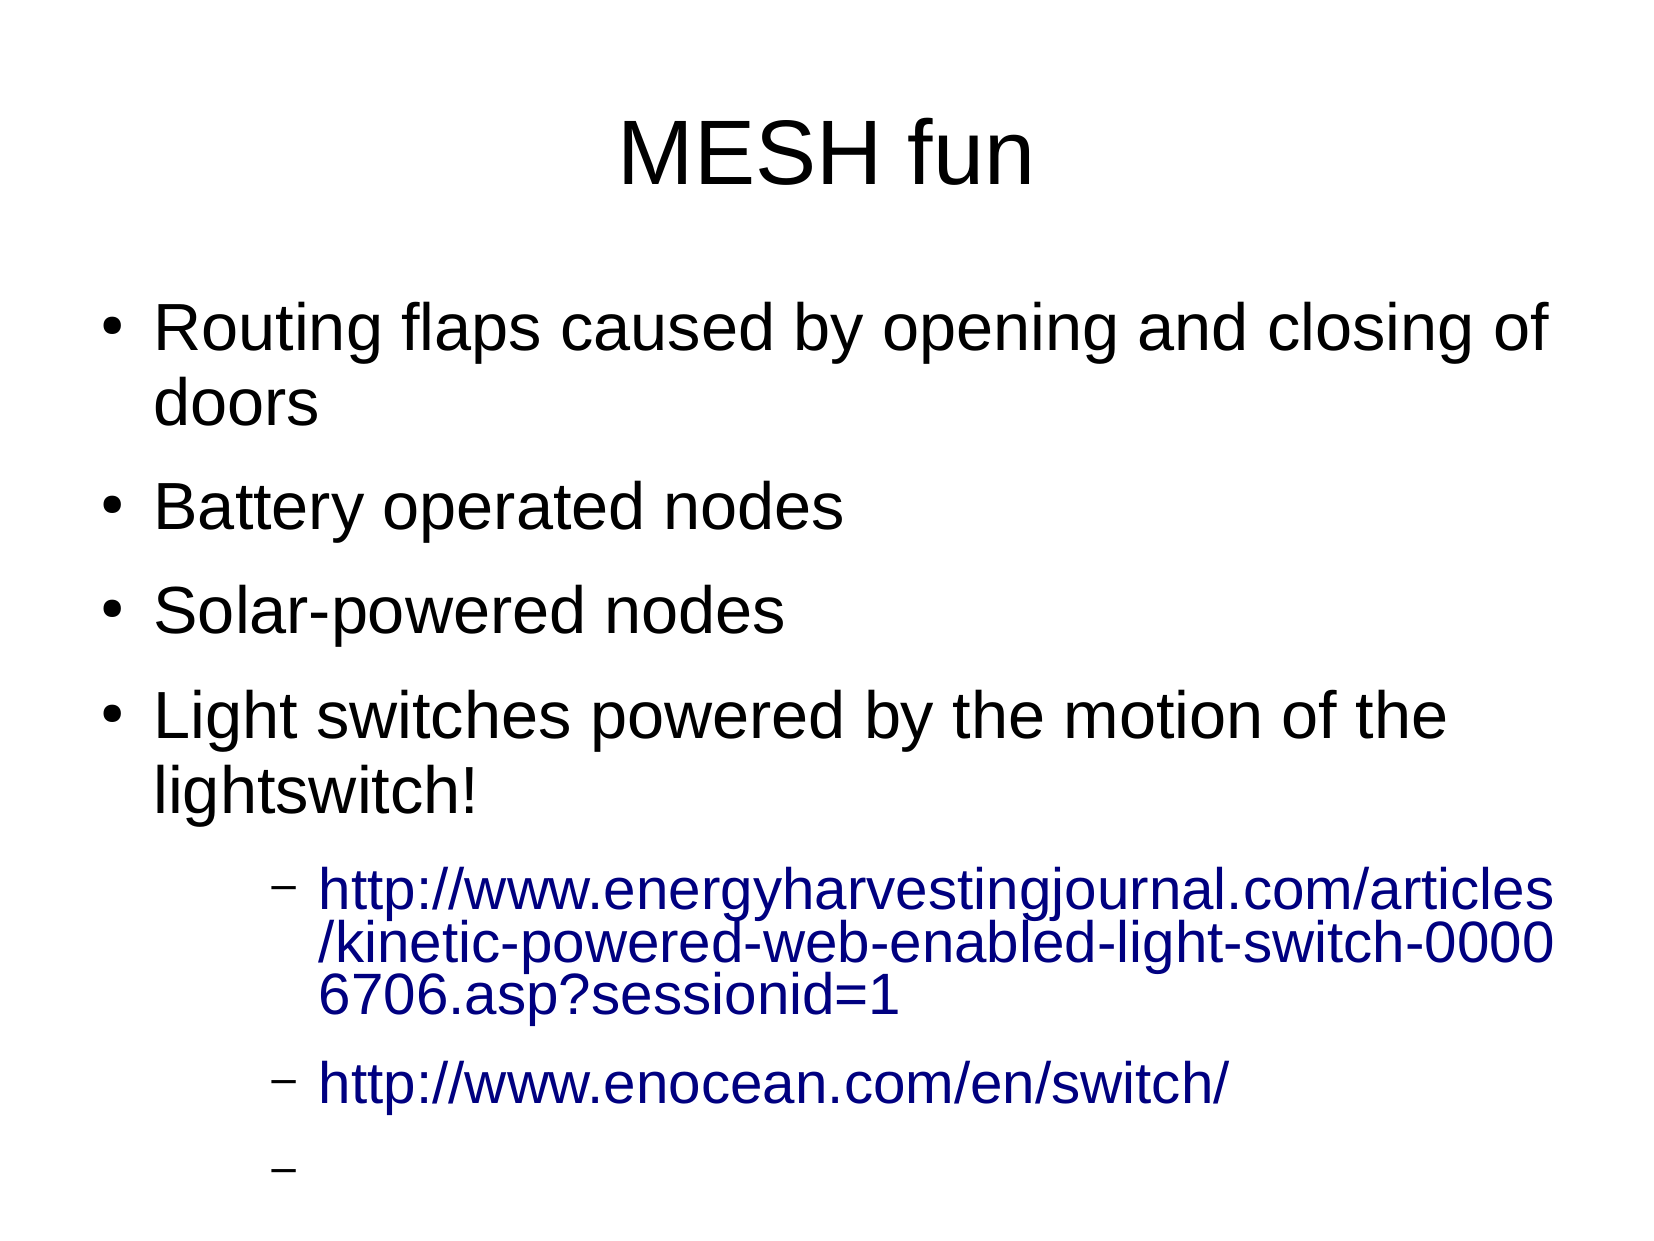

# MESH fun
Routing flaps caused by opening and closing of doors
Battery operated nodes
Solar-powered nodes
Light switches powered by the motion of the lightswitch!
http://www.energyharvestingjournal.com/articles/kinetic-powered-web-enabled-light-switch-00006706.asp?sessionid=1
http://www.enocean.com/en/switch/